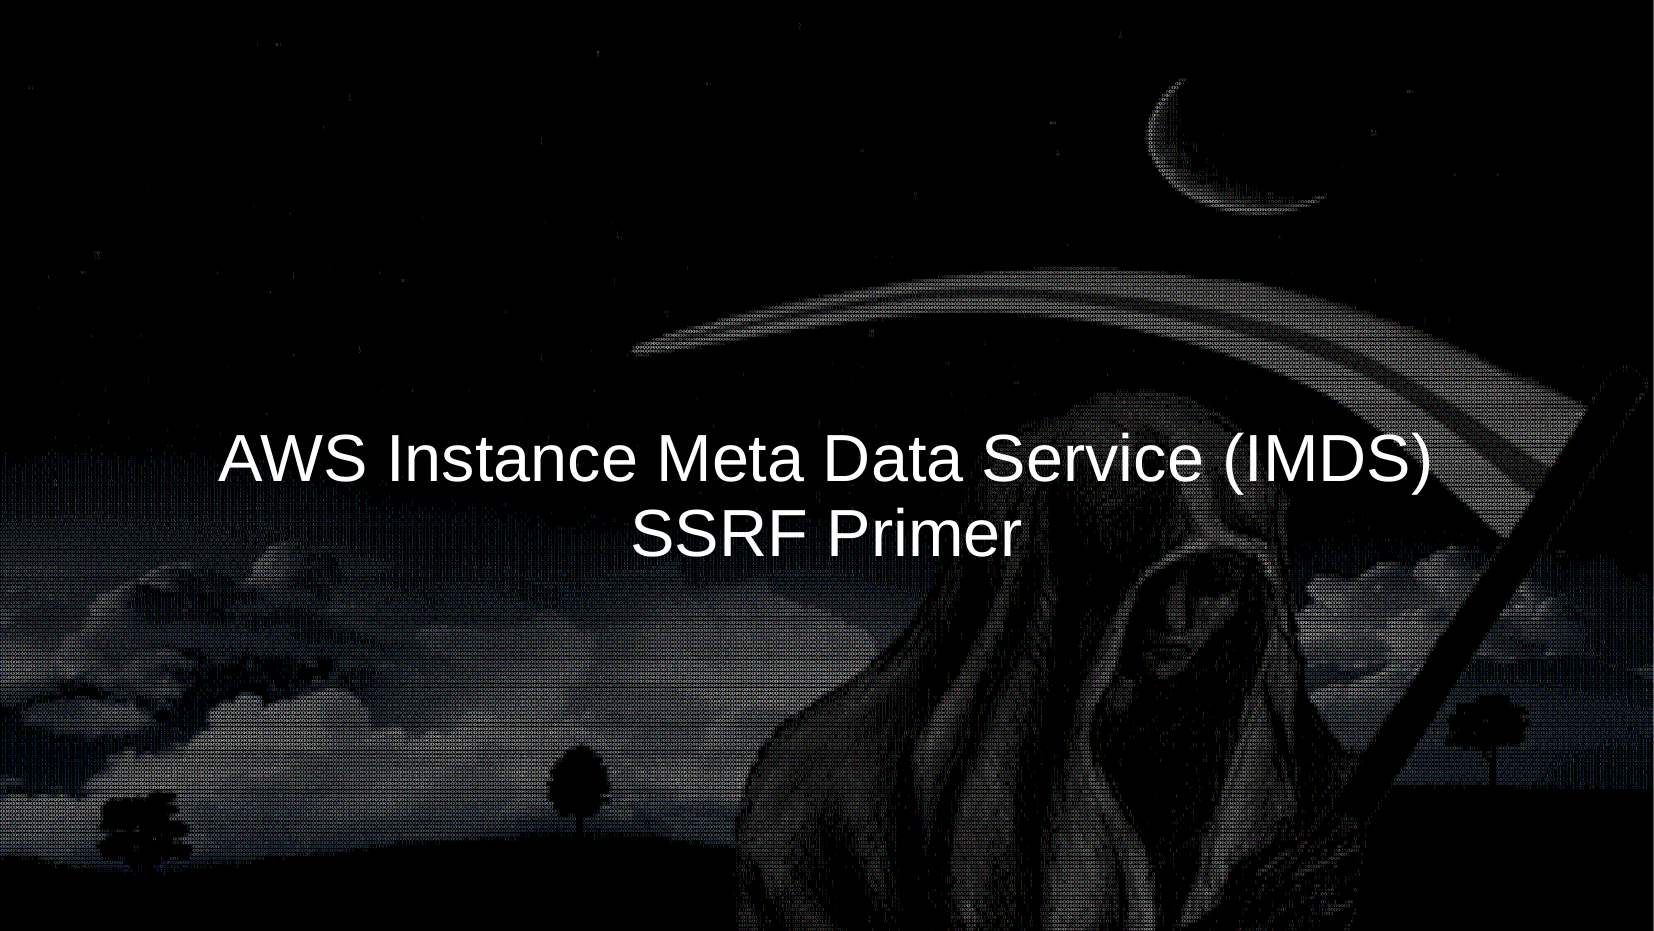

#
AWS Instance Meta Data Service (IMDS)
SSRF Primer